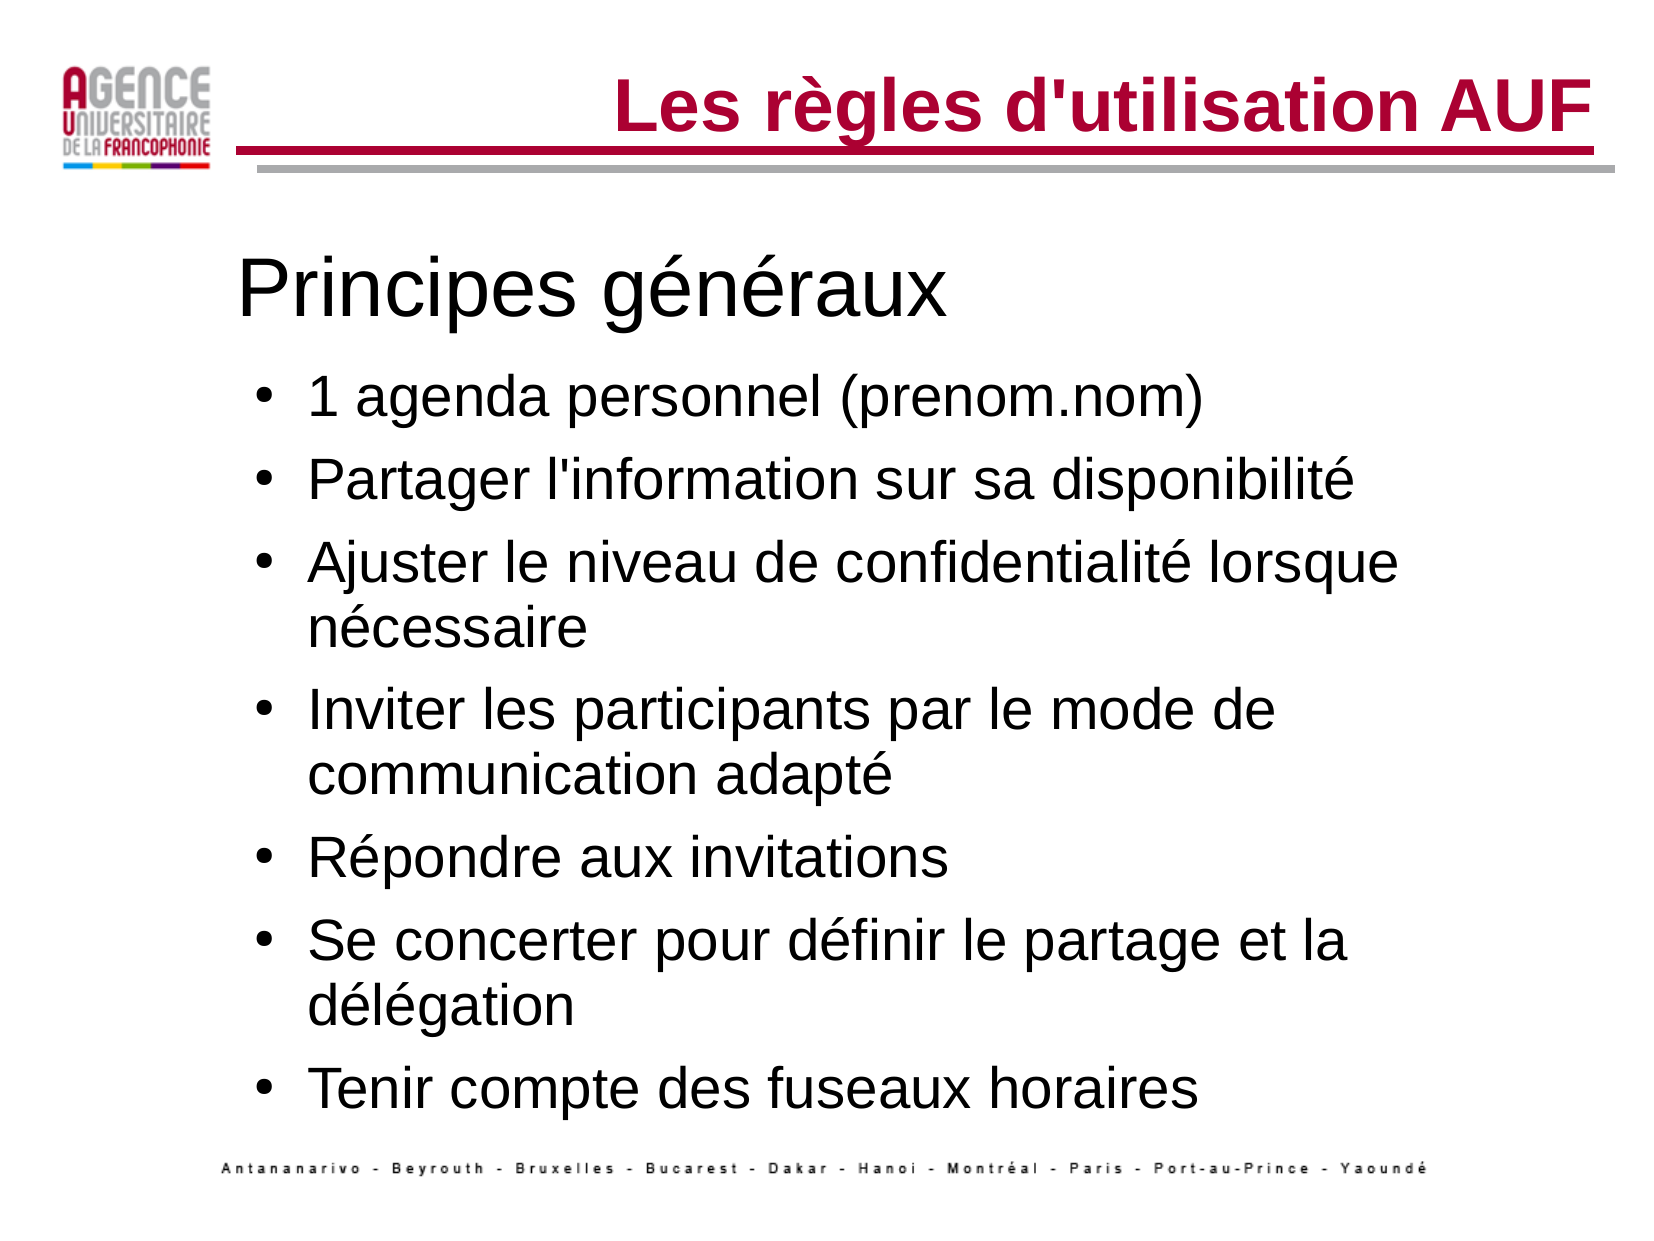

# Les règles d'utilisation AUF
Principes généraux
1 agenda personnel (prenom.nom)
Partager l'information sur sa disponibilité
Ajuster le niveau de confidentialité lorsque nécessaire
Inviter les participants par le mode de communication adapté
Répondre aux invitations
Se concerter pour définir le partage et la délégation
Tenir compte des fuseaux horaires